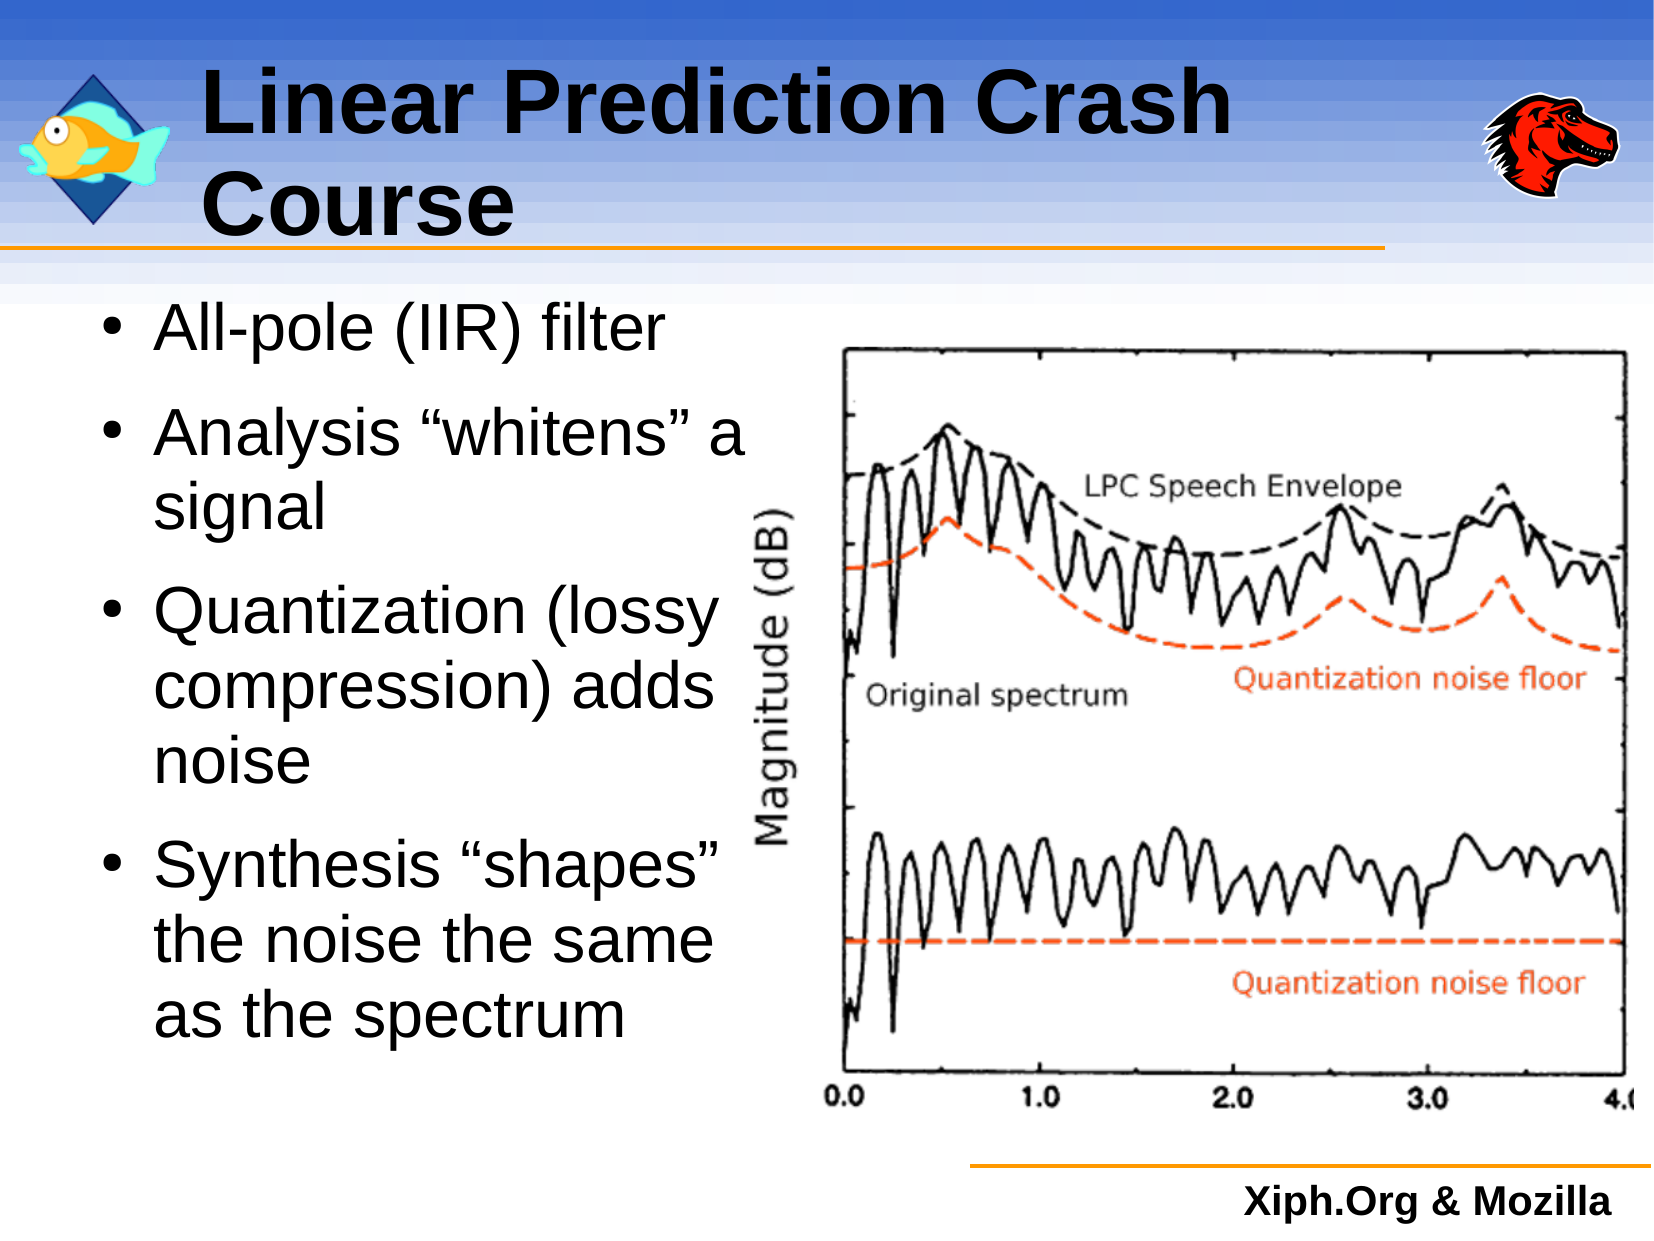

# Linear Prediction Crash Course
All-pole (IIR) filter
Analysis “whitens” a
signal
Quantization (lossy
compression) adds
noise
Synthesis “shapes”
the noise the same
as the spectrum